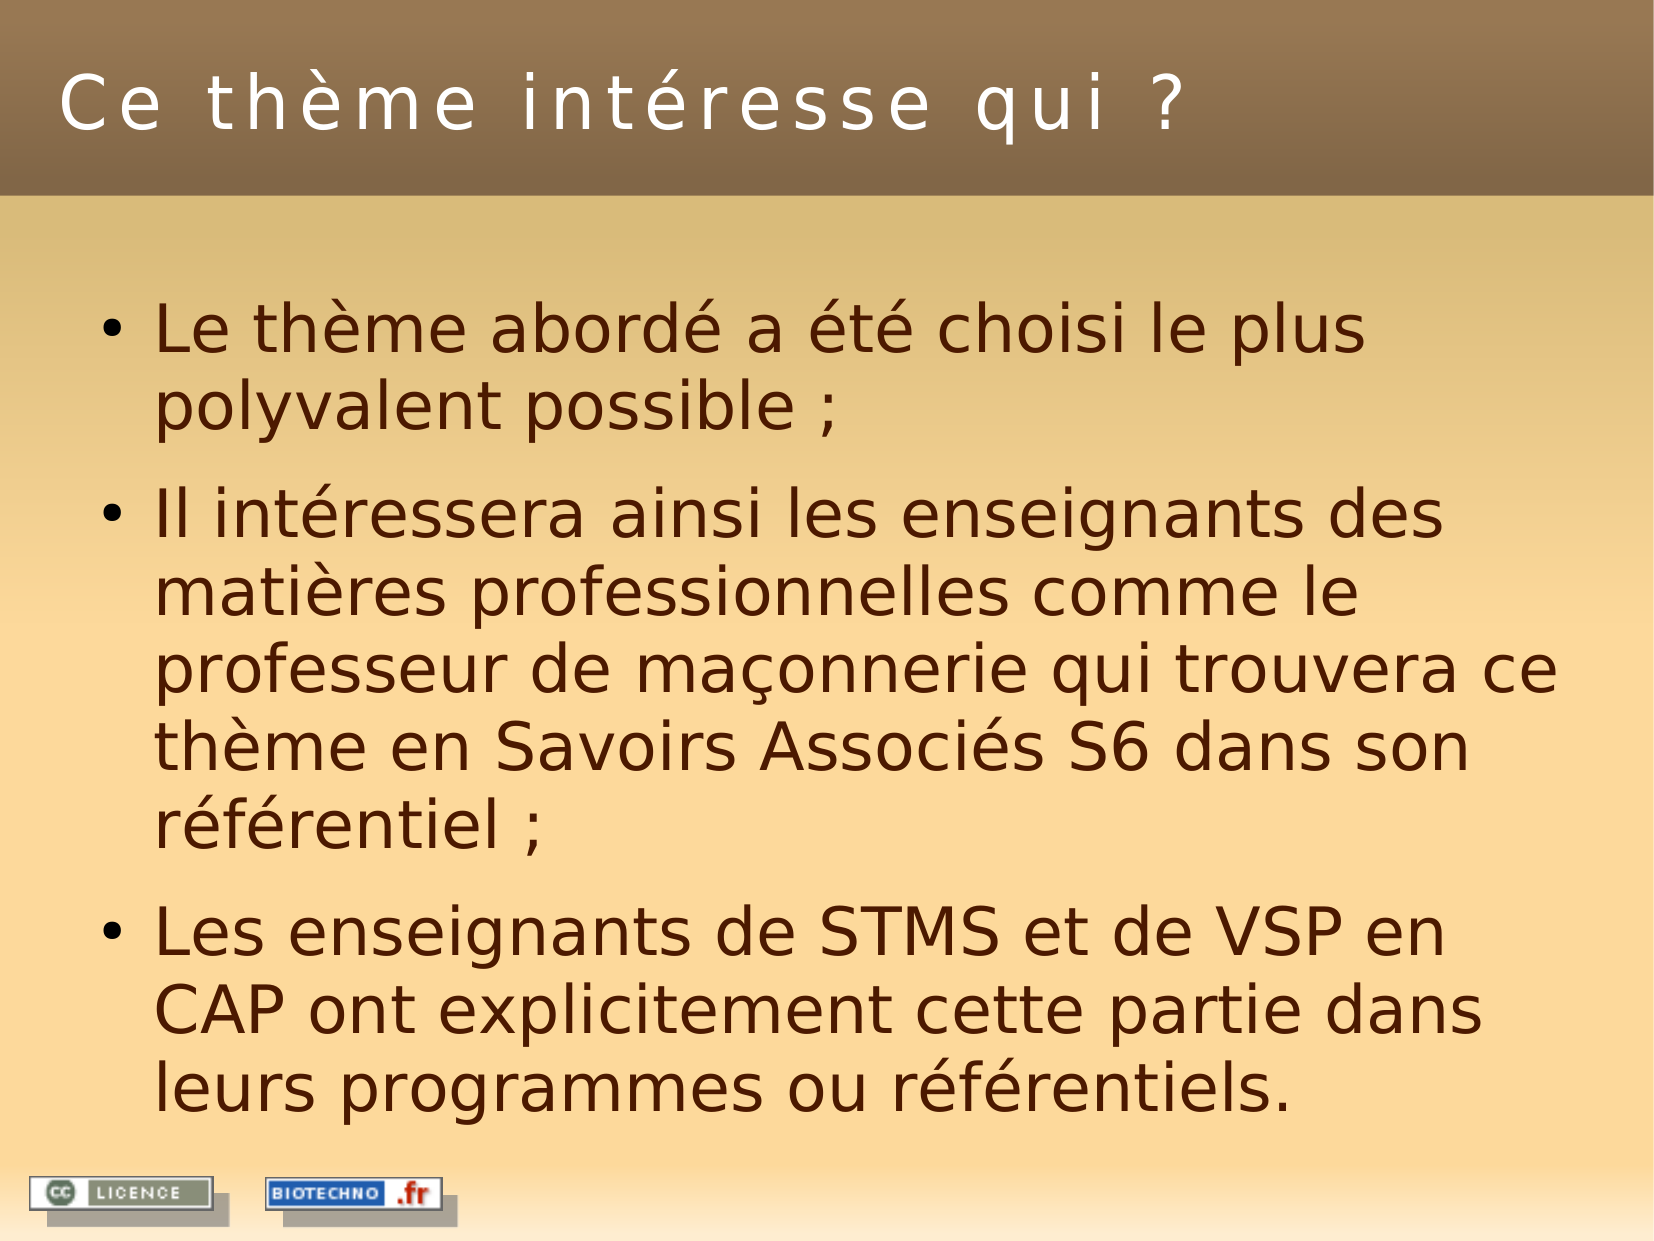

# Ce thème intéresse qui ?
Le thème abordé a été choisi le plus polyvalent possible ;
Il intéressera ainsi les enseignants des matières professionnelles comme le professeur de maçonnerie qui trouvera ce thème en Savoirs Associés S6 dans son référentiel ;
Les enseignants de STMS et de VSP en CAP ont explicitement cette partie dans leurs programmes ou référentiels.